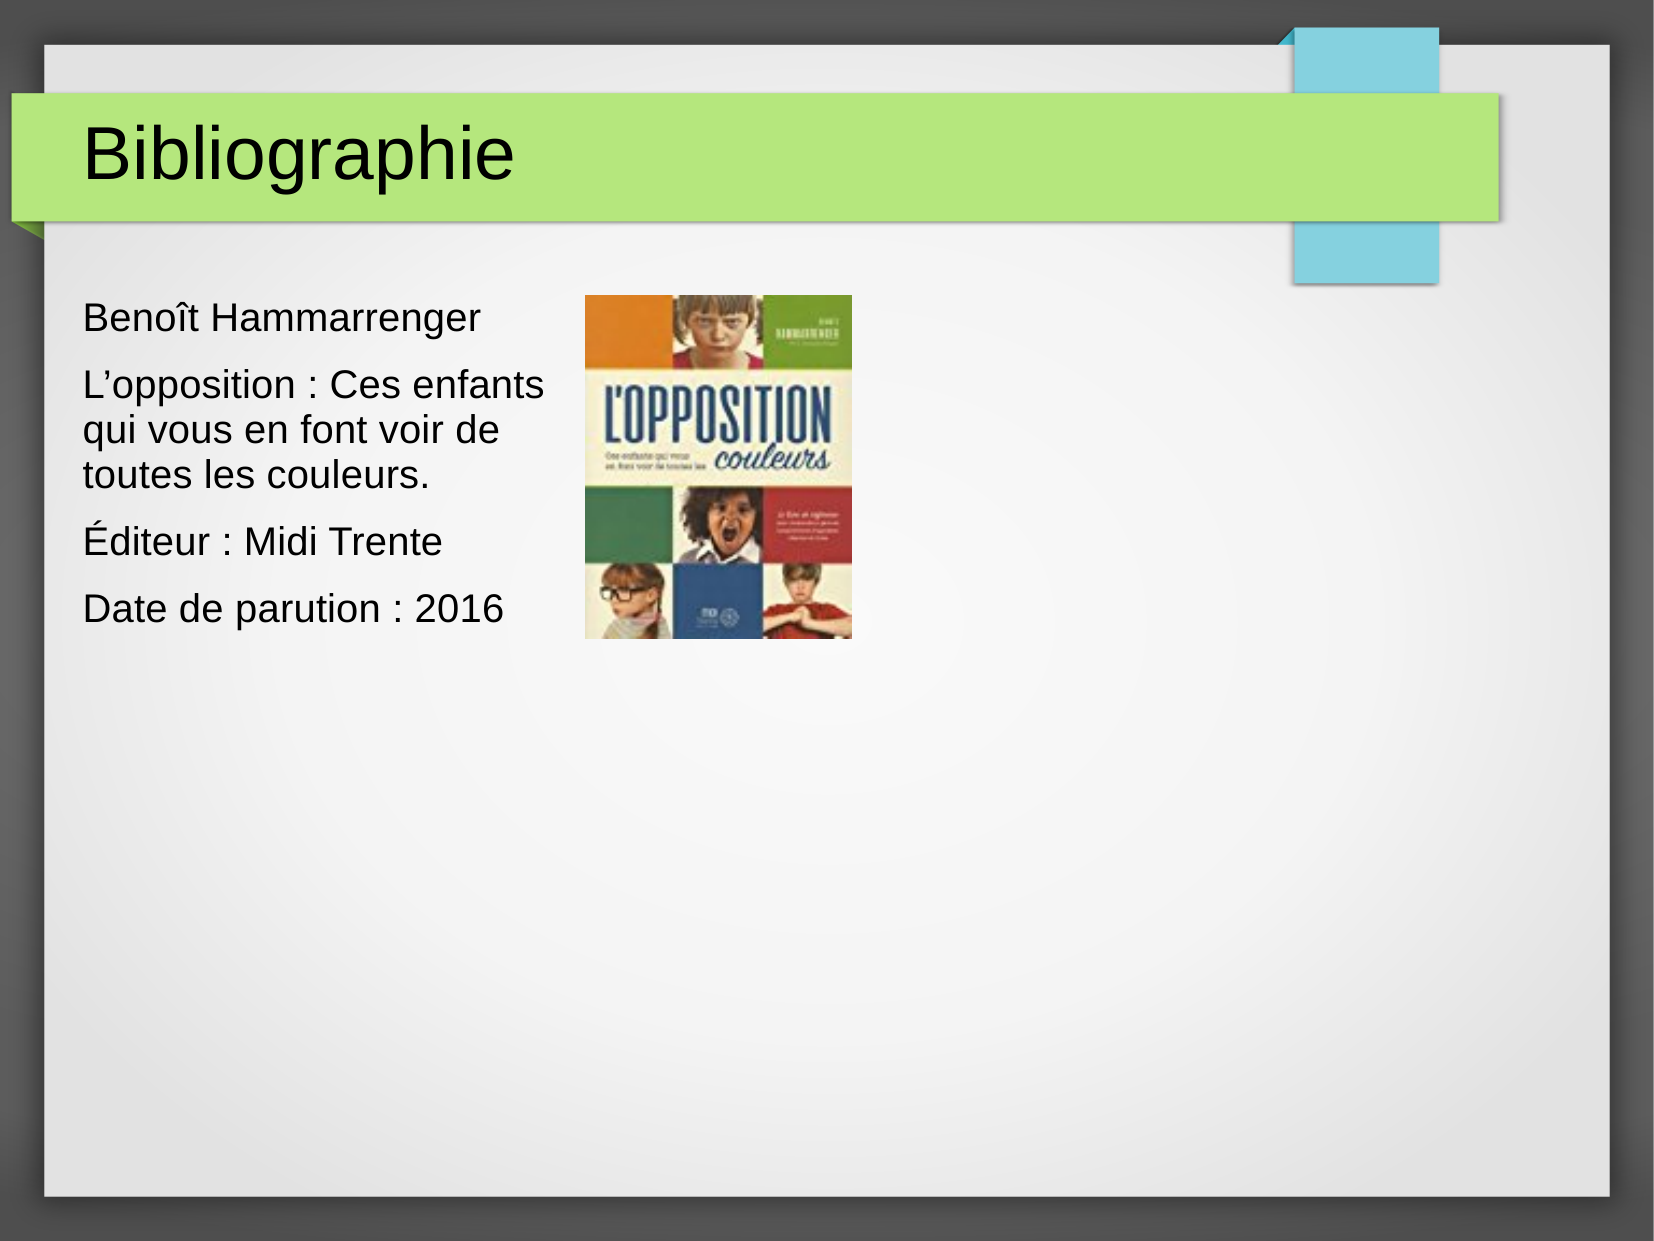

# Bibliographie
Benoît Hammarrenger
L’opposition : Ces enfants qui vous en font voir de toutes les couleurs.
Éditeur : Midi Trente
Date de parution : 2016